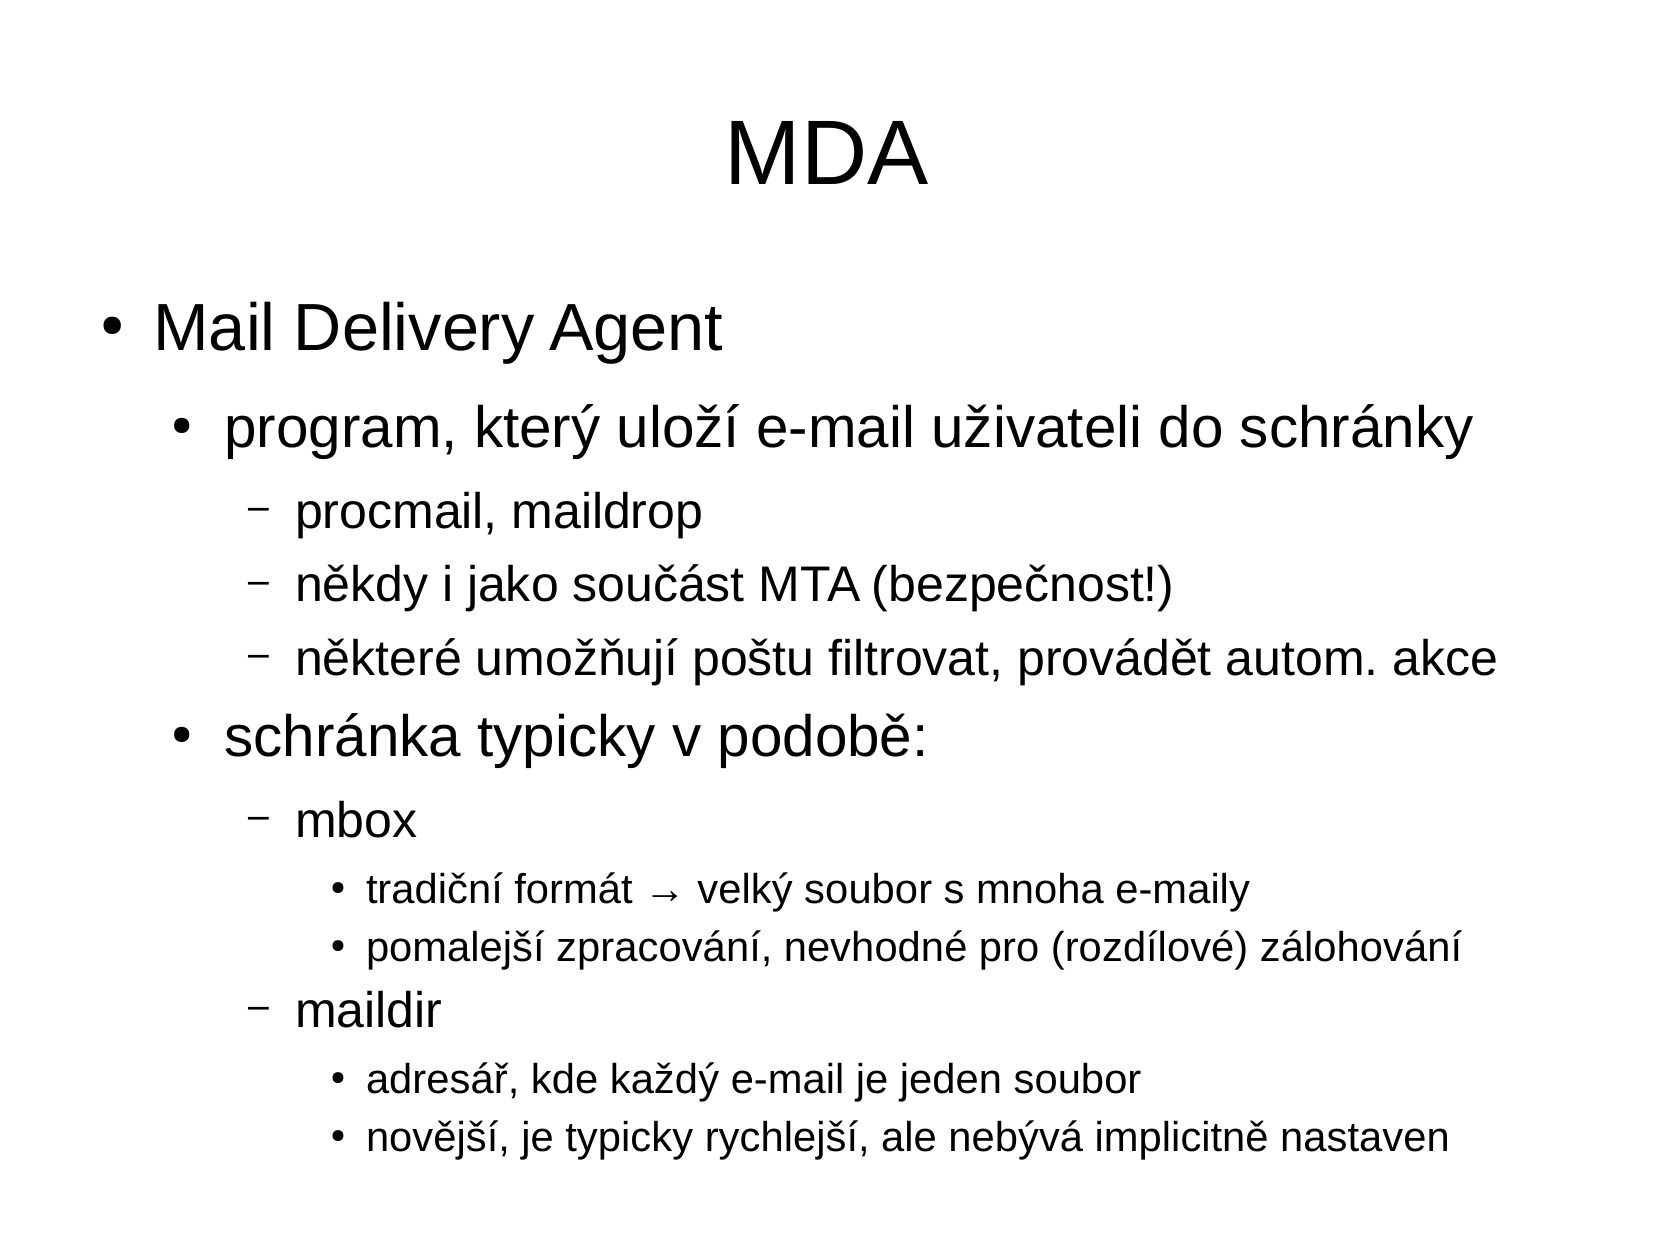

# MDA
Mail Delivery Agent
program, který uloží e-mail uživateli do schránky
procmail, maildrop
někdy i jako součást MTA (bezpečnost!)
některé umožňují poštu filtrovat, provádět autom. akce
schránka typicky v podobě:
mbox
tradiční formát → velký soubor s mnoha e-maily
pomalejší zpracování, nevhodné pro (rozdílové) zálohování
maildir
adresář, kde každý e-mail je jeden soubor
novější, je typicky rychlejší, ale nebývá implicitně nastaven